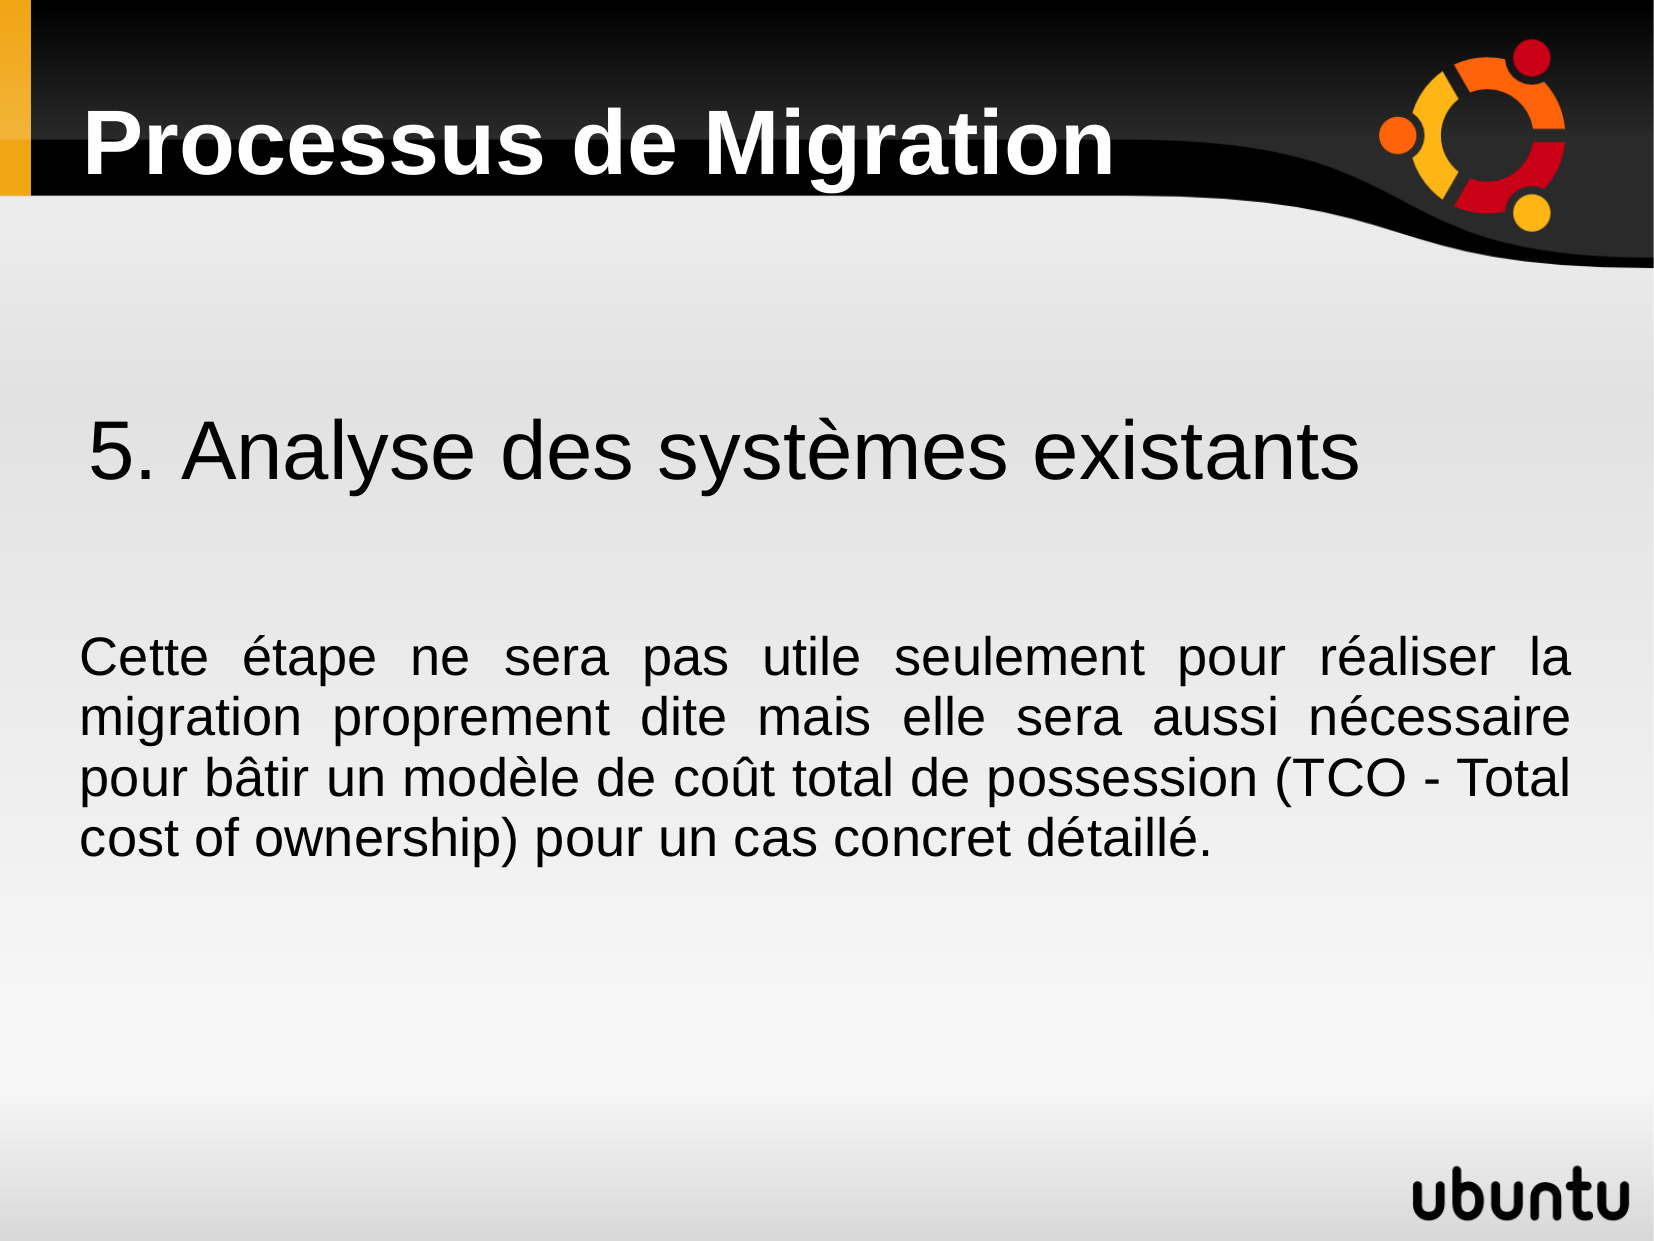

# Processus de Migration
5. Analyse des systèmes existants
Cette étape ne sera pas utile seulement pour réaliser la migration proprement dite mais elle sera aussi nécessaire pour bâtir un modèle de coût total de possession (TCO - Total cost of ownership) pour un cas concret détaillé.